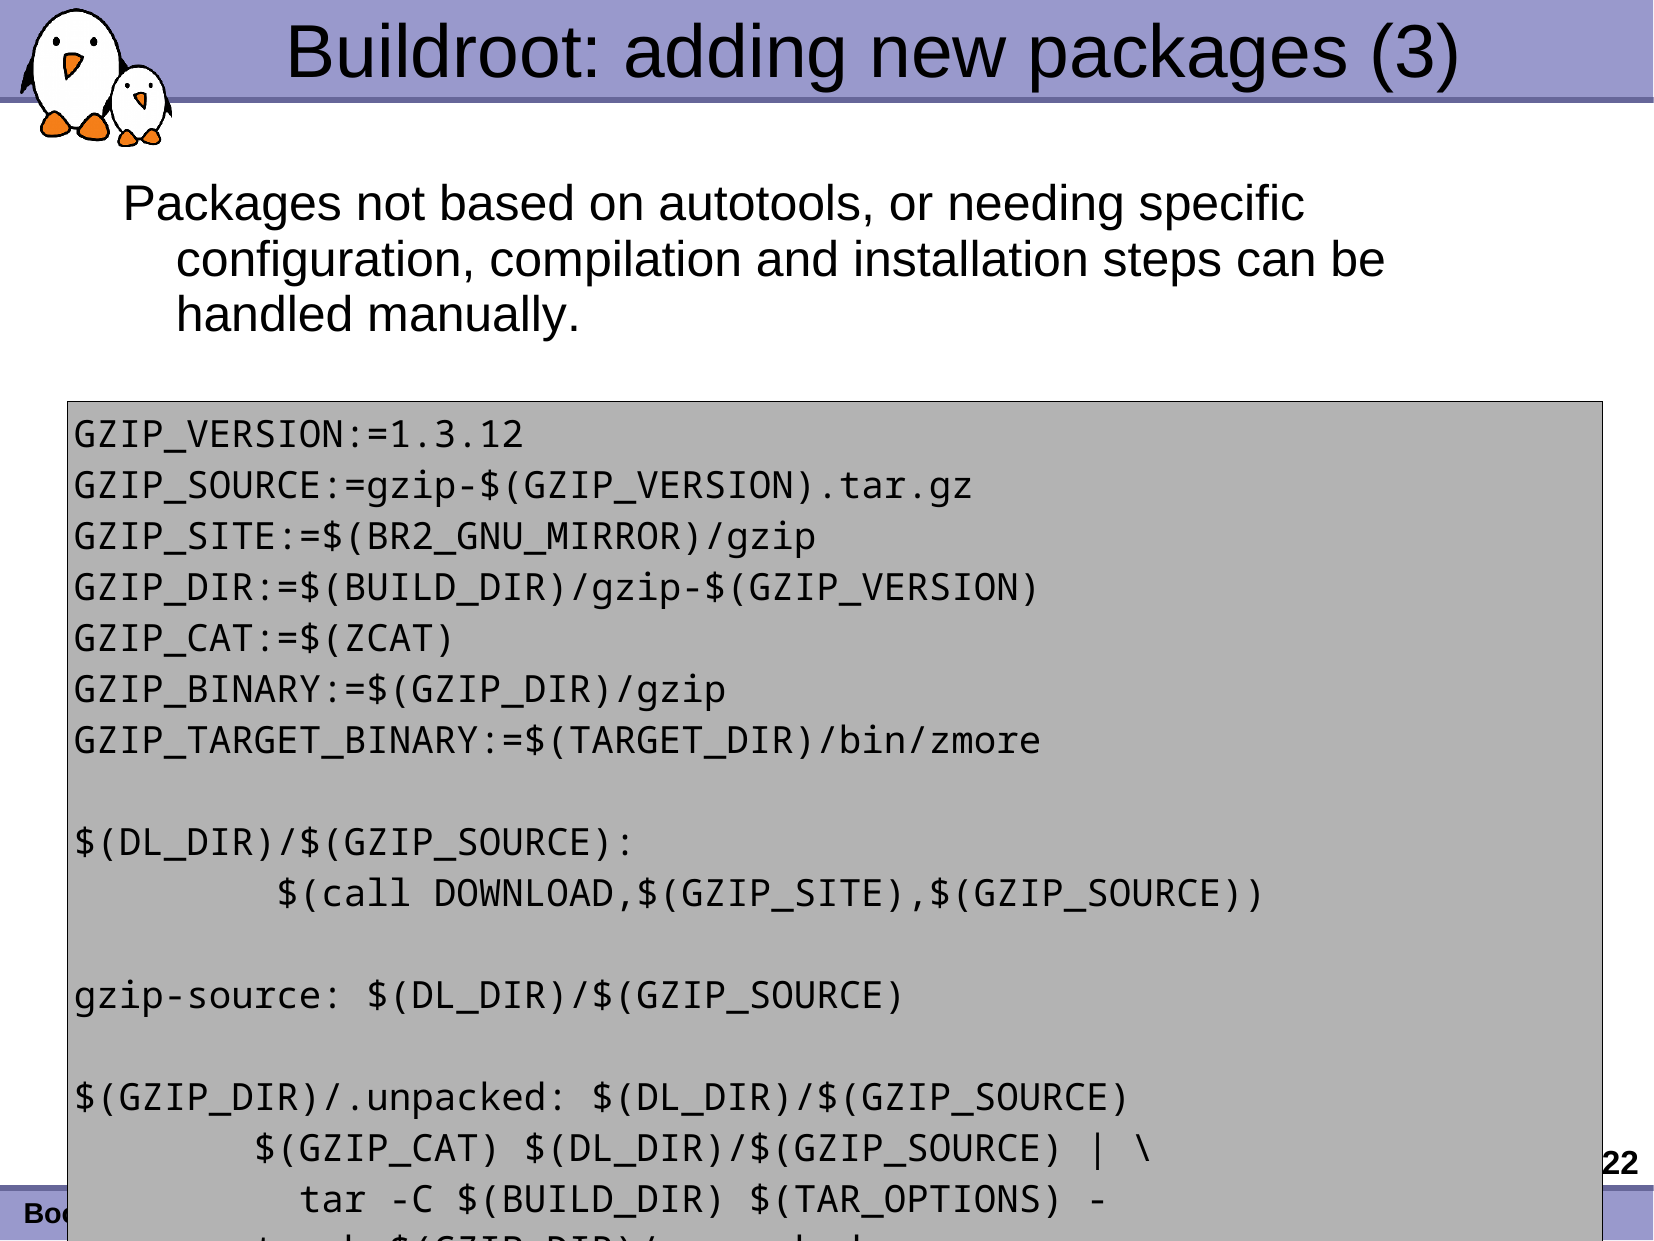

# Buildroot: adding new packages (3)
Packages not based on autotools, or needing specific configuration, compilation and installation steps can be handled manually.
GZIP_VERSION:=1.3.12
GZIP_SOURCE:=gzip-$(GZIP_VERSION).tar.gz
GZIP_SITE:=$(BR2_GNU_MIRROR)/gzip
GZIP_DIR:=$(BUILD_DIR)/gzip-$(GZIP_VERSION)
GZIP_CAT:=$(ZCAT)
GZIP_BINARY:=$(GZIP_DIR)/gzip
GZIP_TARGET_BINARY:=$(TARGET_DIR)/bin/zmore
$(DL_DIR)/$(GZIP_SOURCE):
 $(call DOWNLOAD,$(GZIP_SITE),$(GZIP_SOURCE))
gzip-source: $(DL_DIR)/$(GZIP_SOURCE)
$(GZIP_DIR)/.unpacked: $(DL_DIR)/$(GZIP_SOURCE)
 $(GZIP_CAT) $(DL_DIR)/$(GZIP_SOURCE) | \
			tar -C $(BUILD_DIR) $(TAR_OPTIONS) -
 touch $(GZIP_DIR)/.unpacked